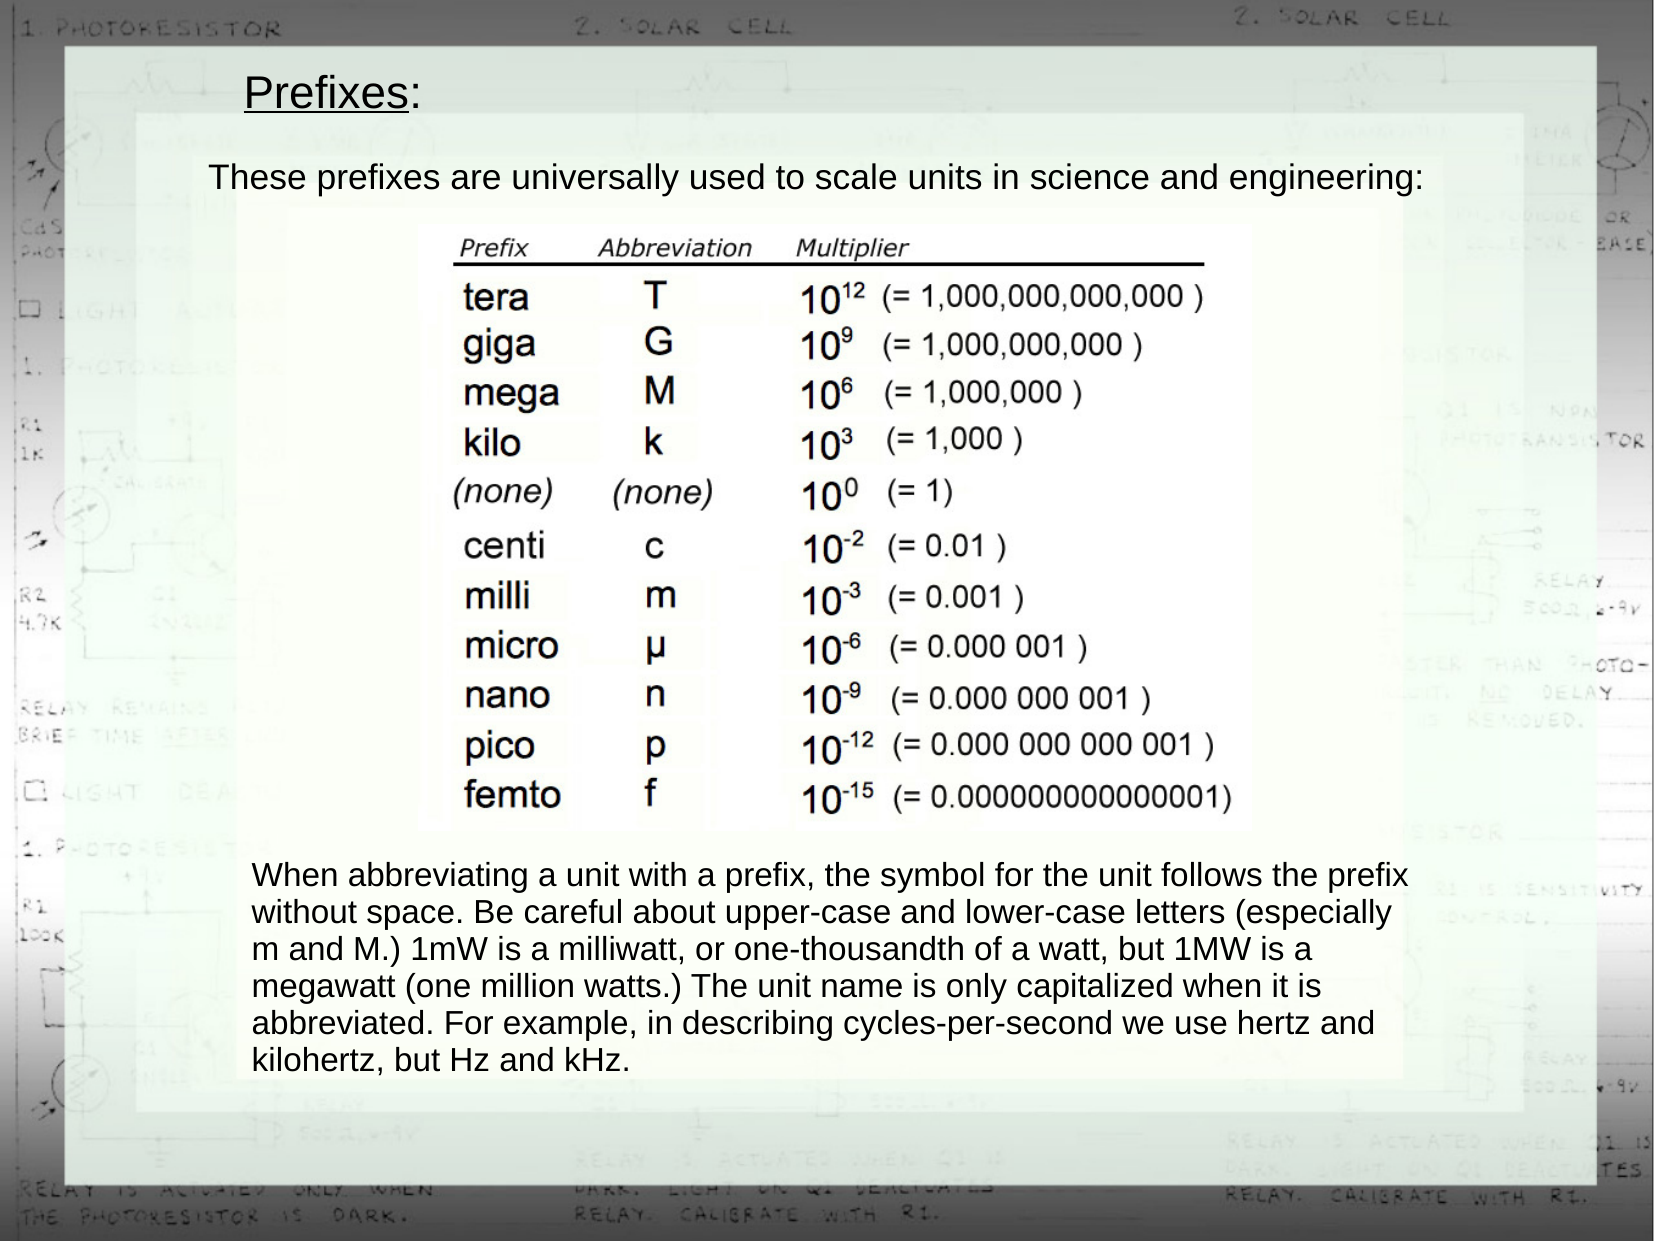

Prefixes:
These prefixes are universally used to scale units in science and engineering:
When abbreviating a unit with a prefix, the symbol for the unit follows the prefix without space. Be careful about upper-case and lower-case letters (especially m and M.) 1mW is a milliwatt, or one-thousandth of a watt, but 1MW is a megawatt (one million watts.) The unit name is only capitalized when it is abbreviated. For example, in describing cycles-per-second we use hertz and kilohertz, but Hz and kHz.